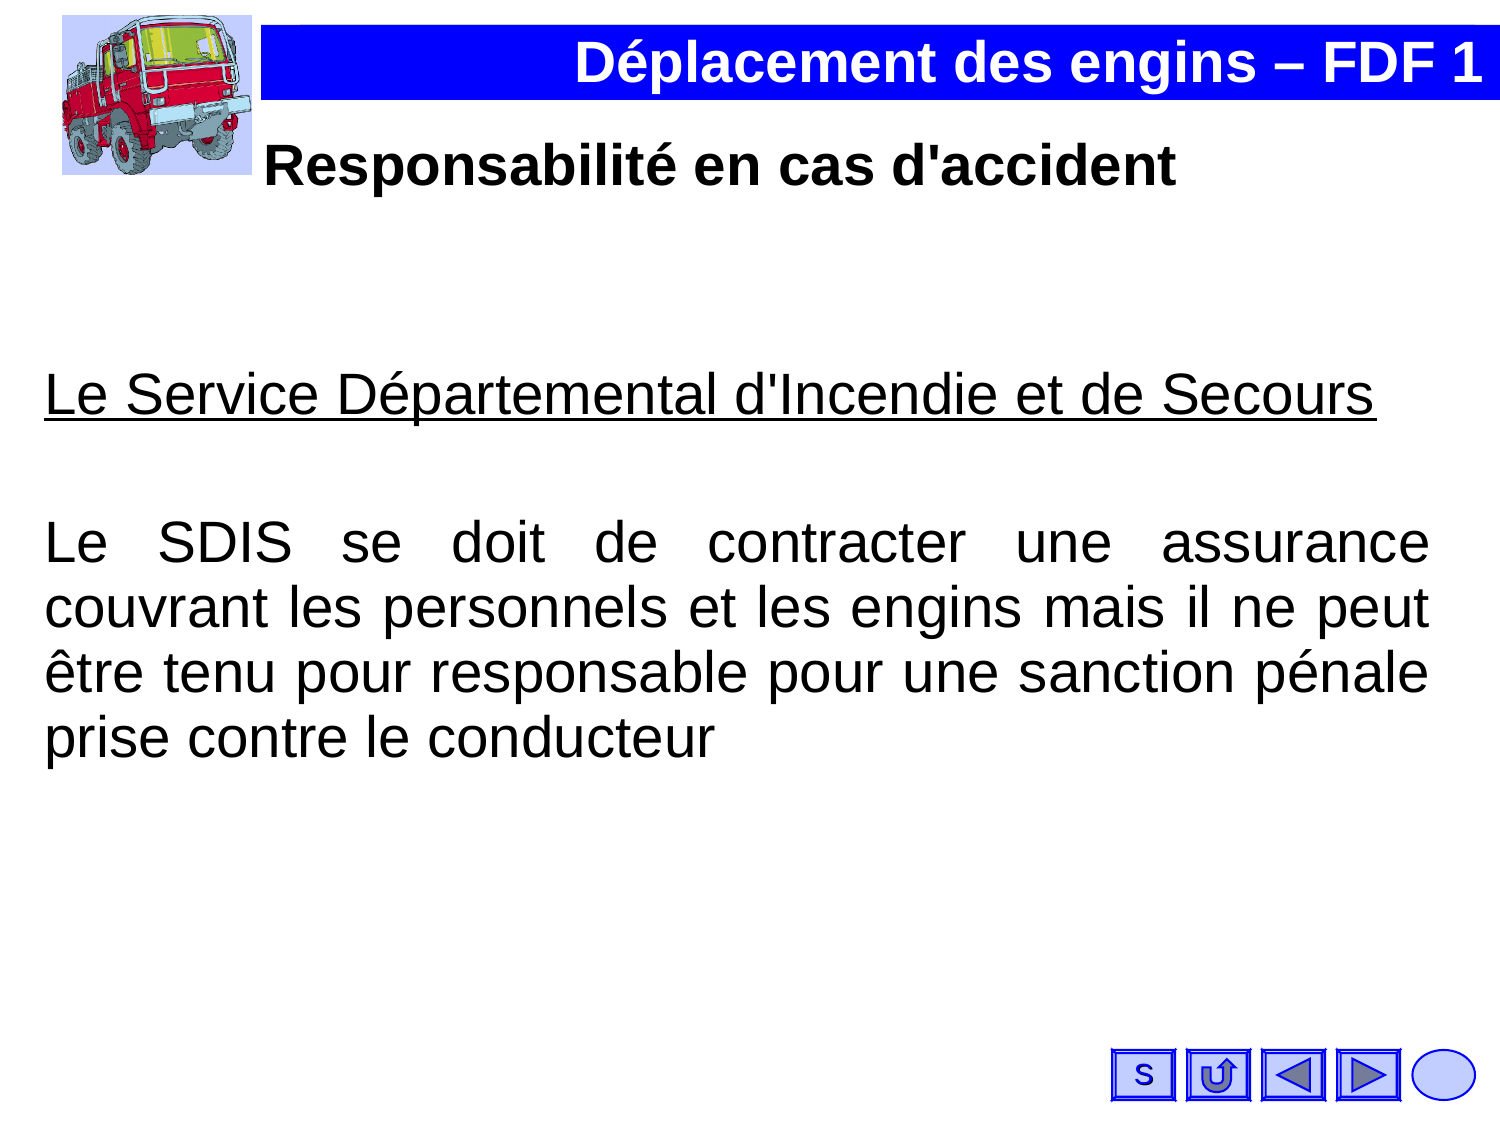

Déplacement des engins – FDF 1
Responsabilité en cas d'accident
Le Service Départemental d'Incendie et de Secours
Le SDIS se doit de contracter une assurance couvrant les personnels et les engins mais il ne peut être tenu pour responsable pour une sanction pénale prise contre le conducteur